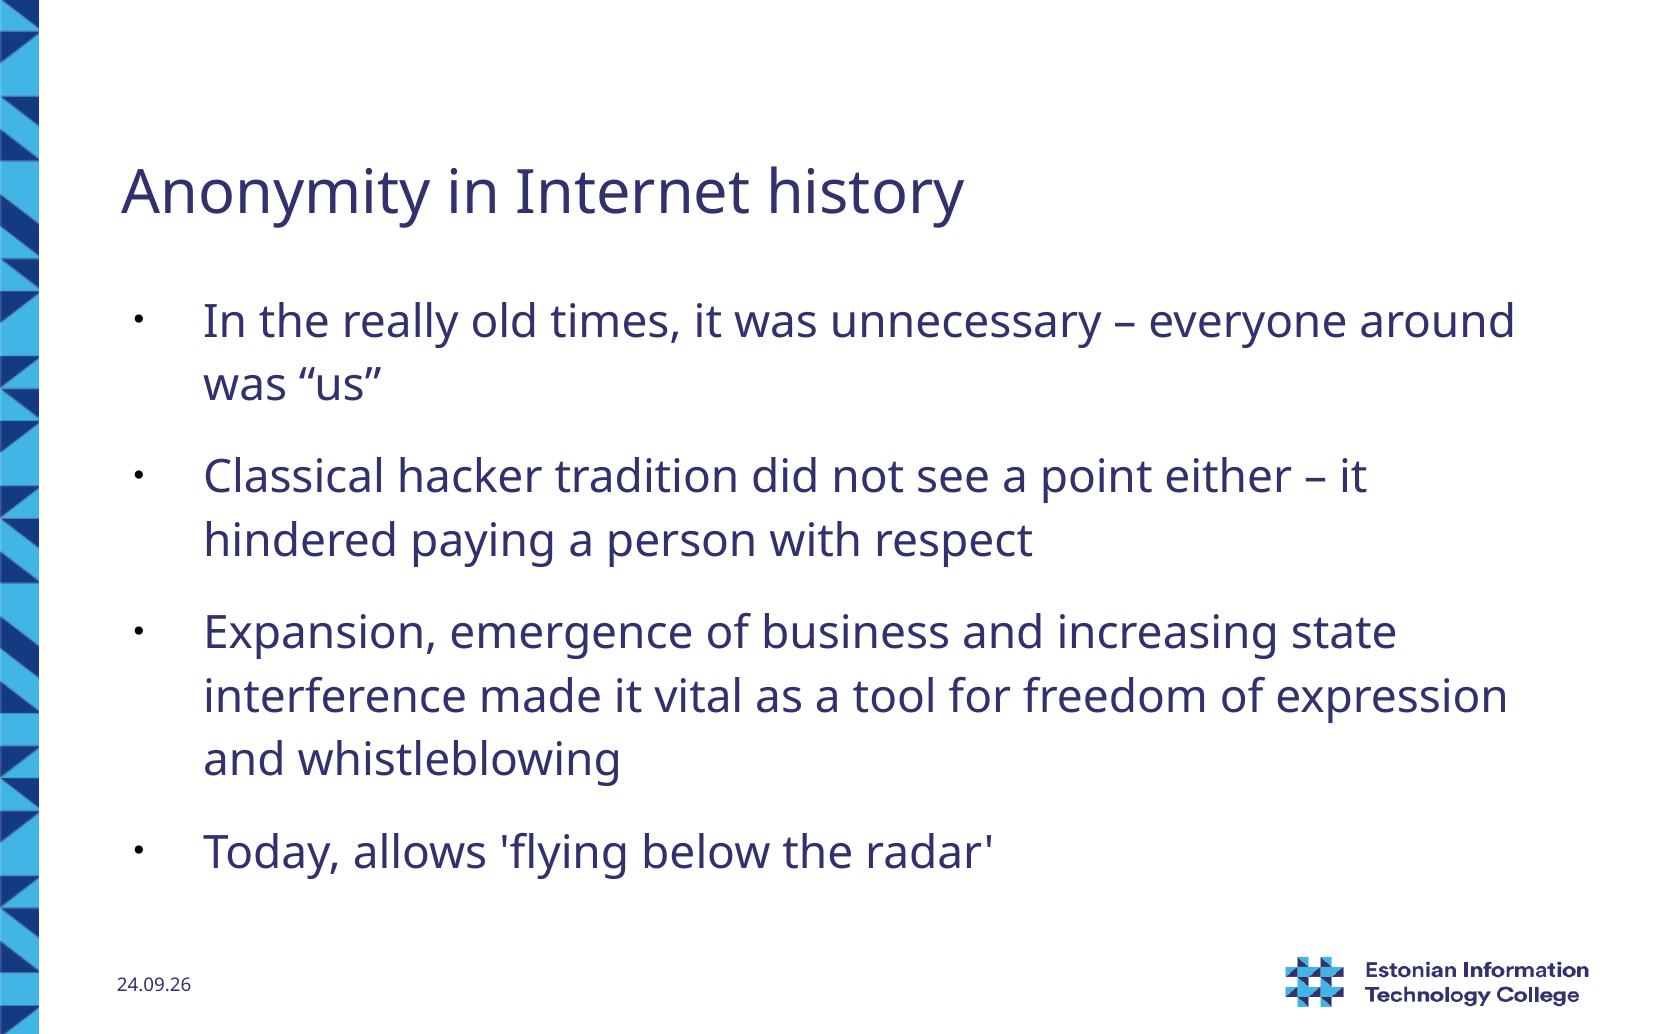

# Anonymity in Internet history
In the really old times, it was unnecessary – everyone around was “us”
Classical hacker tradition did not see a point either – it hindered paying a person with respect
Expansion, emergence of business and increasing state interference made it vital as a tool for freedom of expression and whistleblowing
Today, allows 'flying below the radar'